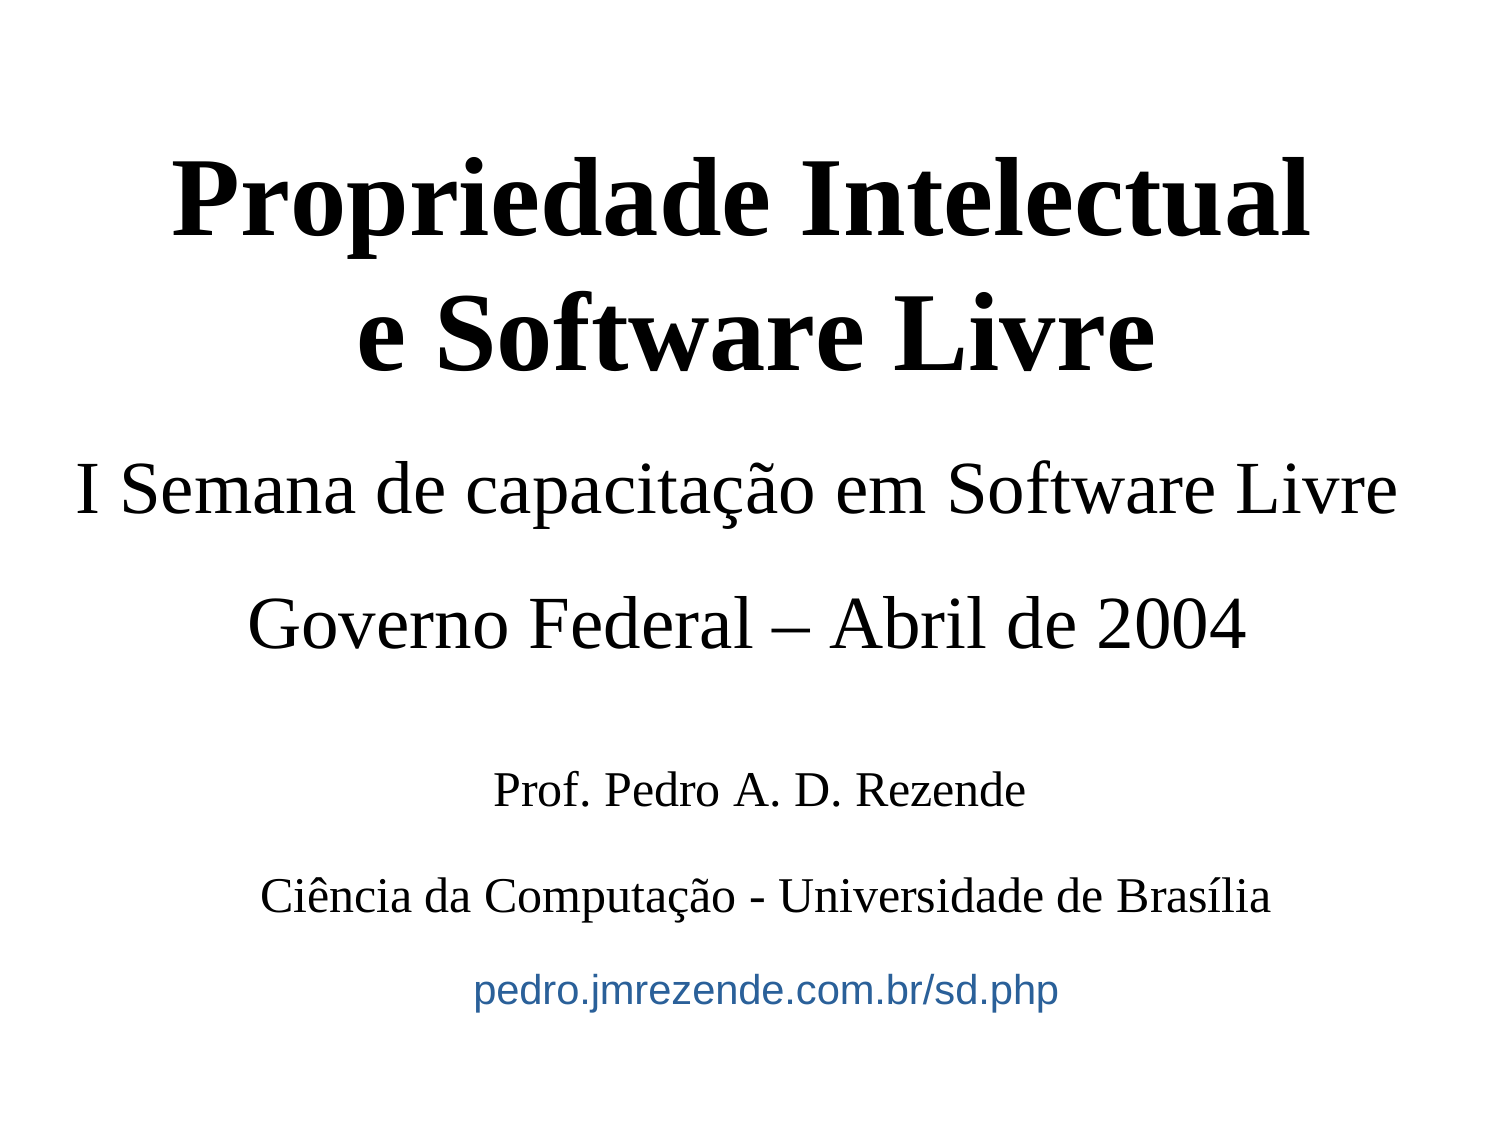

# Propriedade Intelectual e Software Livre I Semana de capacitação em Software Livre Governo Federal – Abril de 2004
Prof. Pedro A. D. Rezende
Ciência da Computação - Universidade de Brasília
pedro.jmrezende.com.br/sd.php